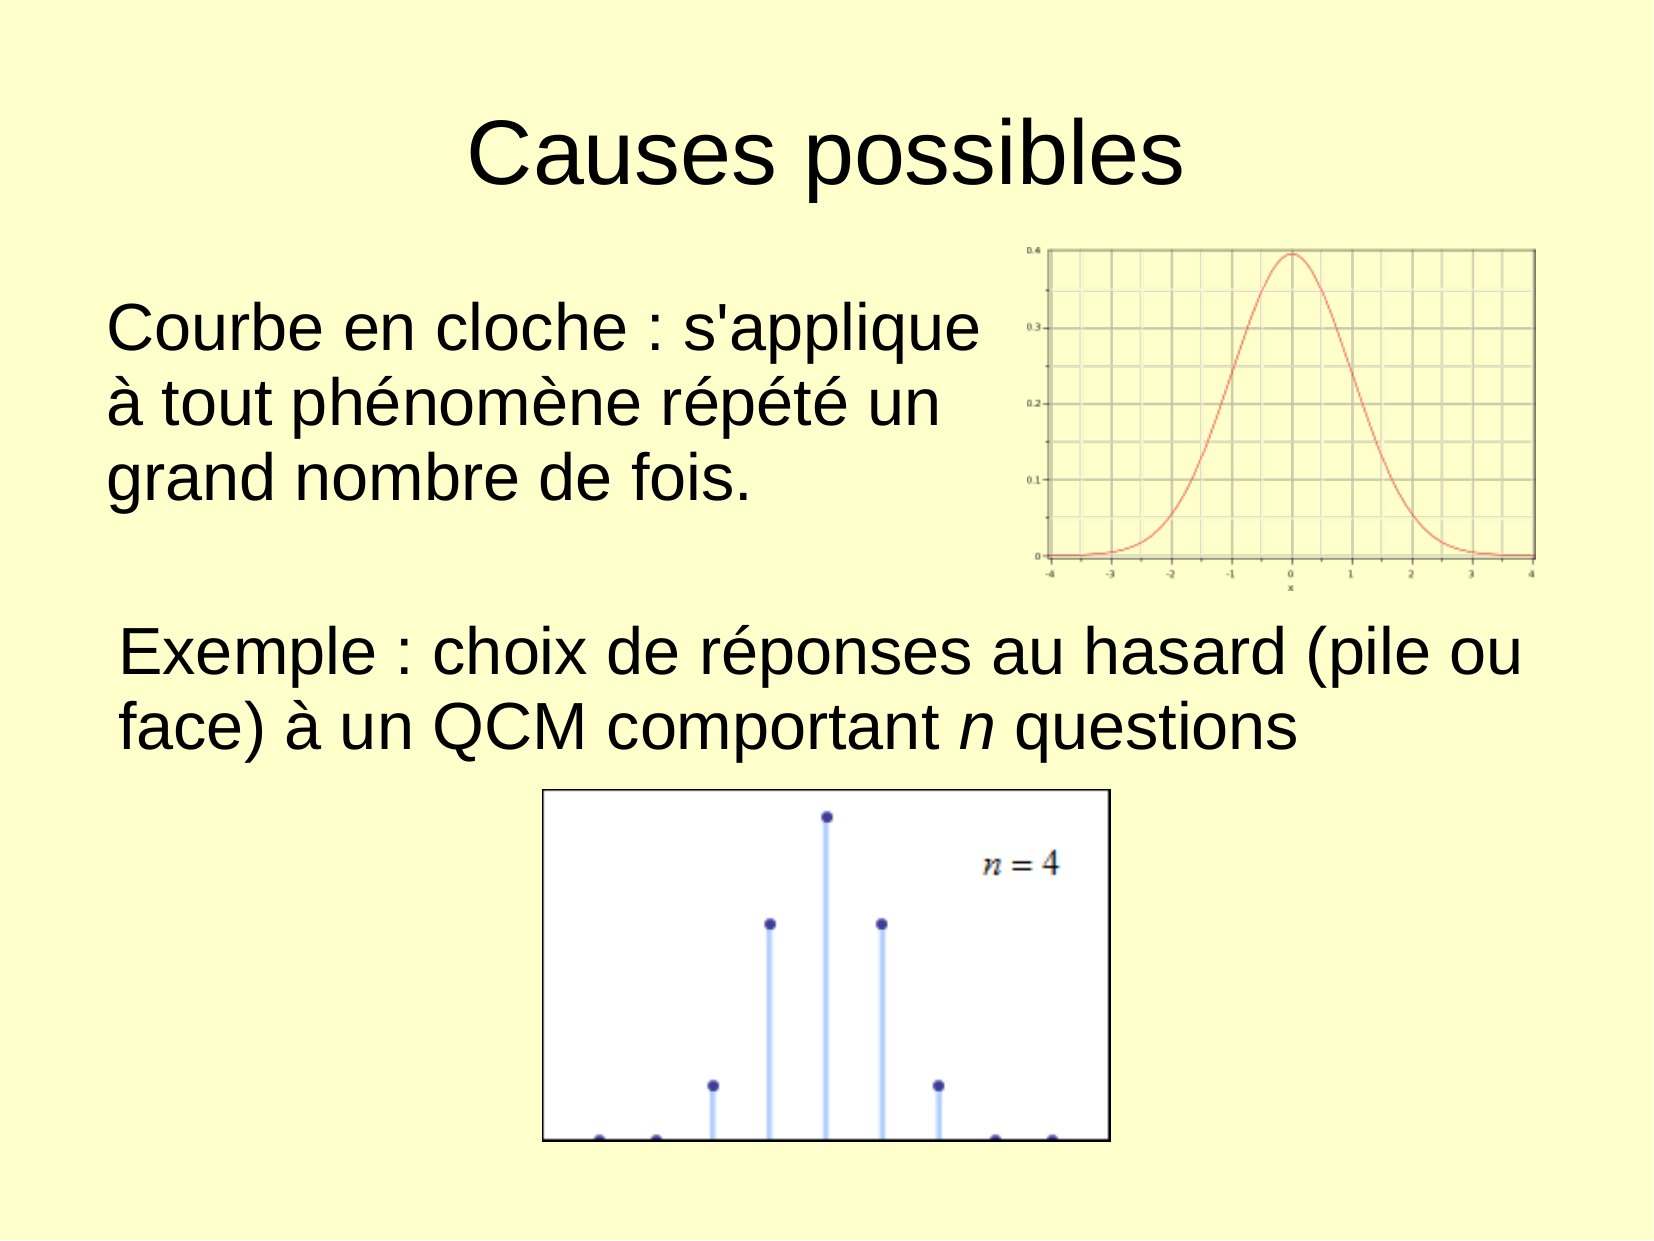

# Causes possibles
Courbe en cloche : s'applique à tout phénomène répété un grand nombre de fois.
Exemple : choix de réponses au hasard (pile ou face) à un QCM comportant n questions